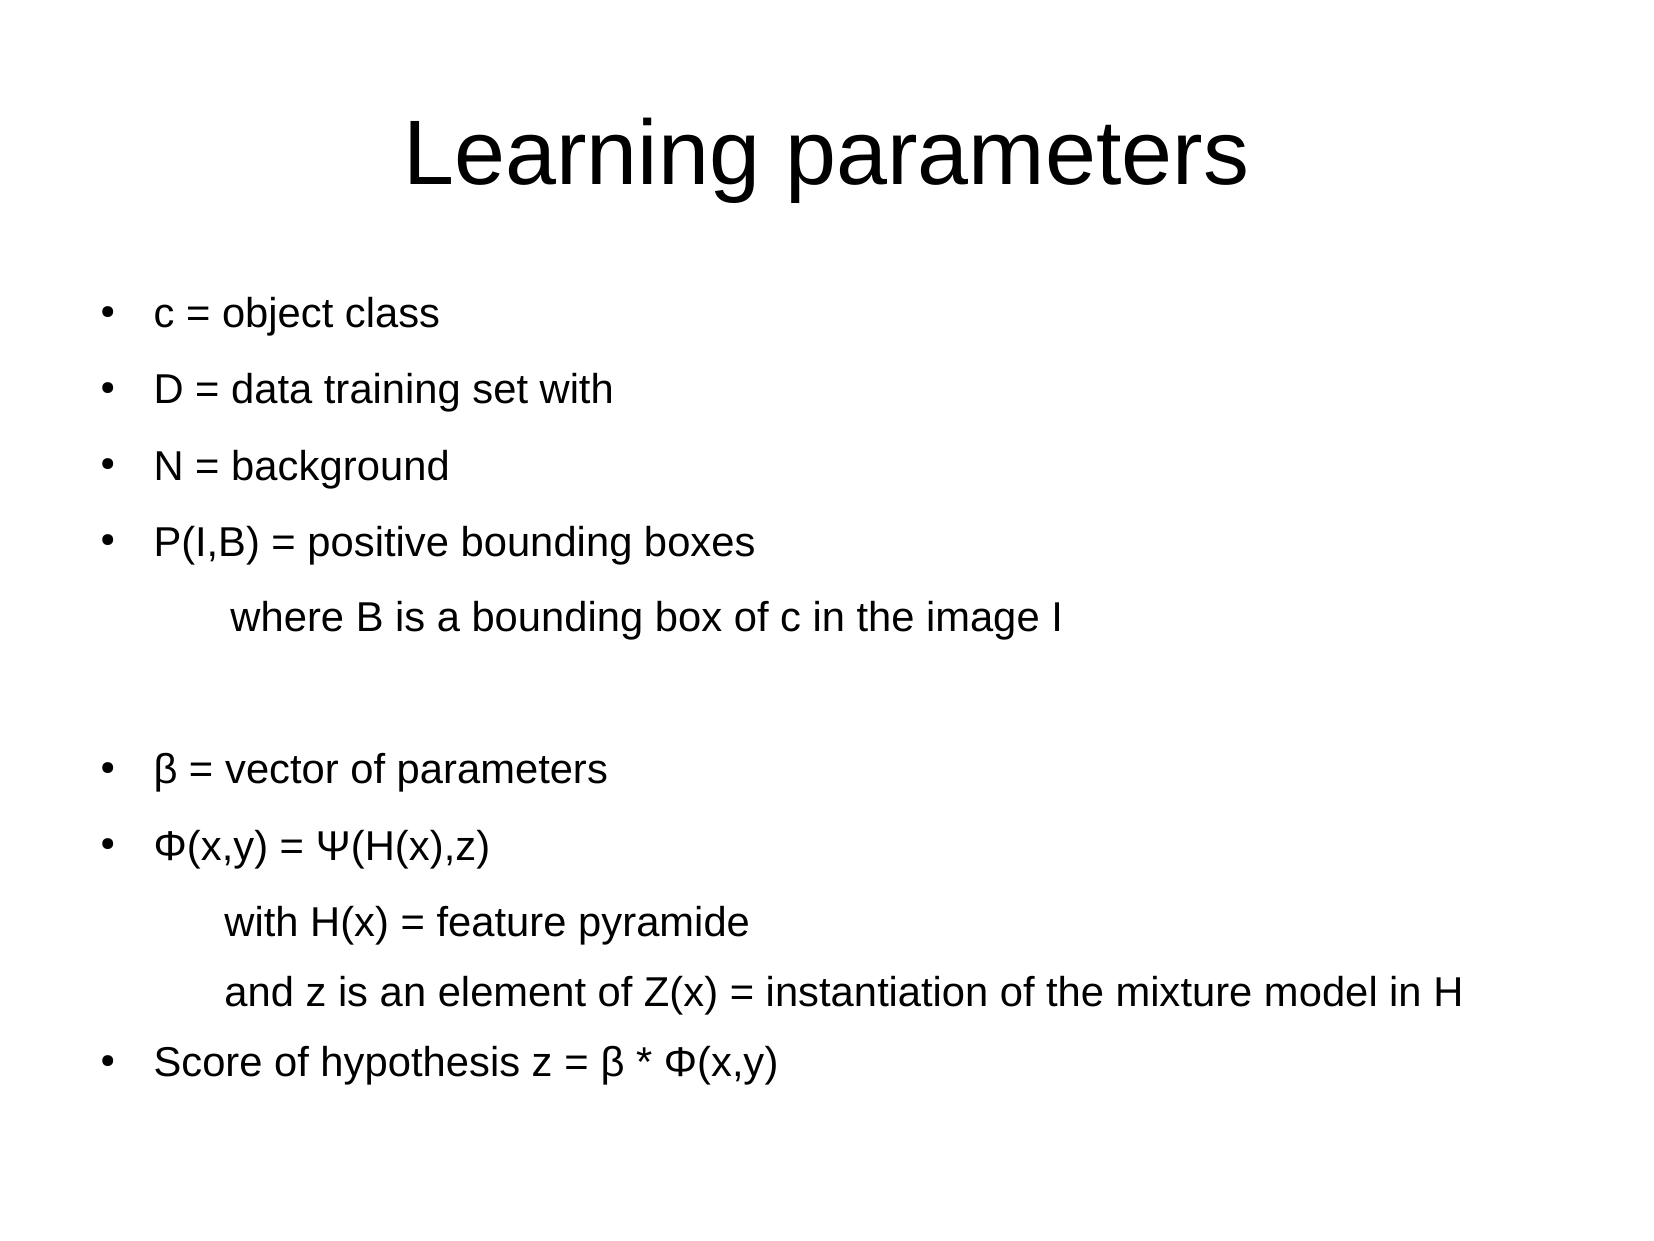

# Learning parameters
c = object class
D = data training set with
N = background
P(I,B) = positive bounding boxes
 		where B is a bounding box of c in the image I
β = vector of parameters
Φ(x,y) = Ψ(H(x),z)
with H(x) = feature pyramide
and z is an element of Z(x) = instantiation of the mixture model in H
Score of hypothesis z = β * Φ(x,y)